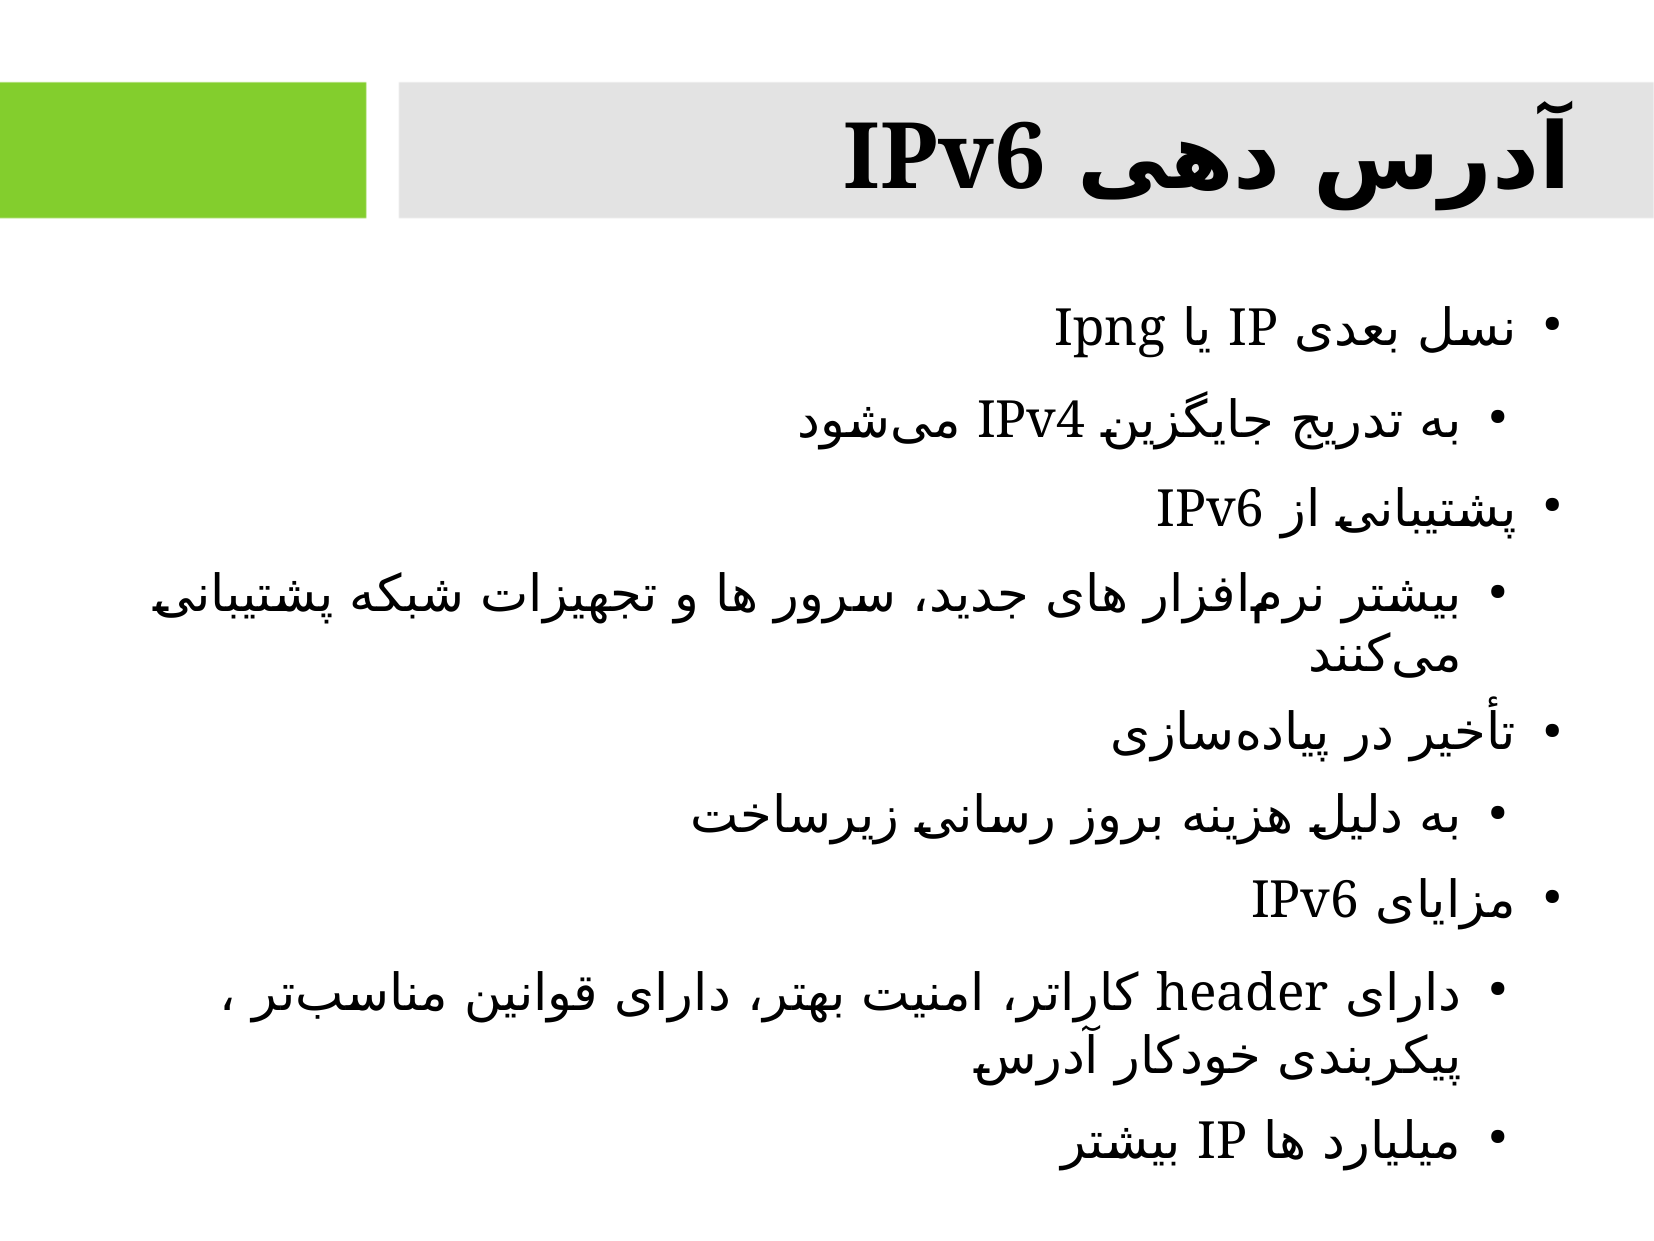

# آدرس دهی IPv6
نسل بعدی IP یا Ipng
به تدریج جایگزین IPv4 می‌شود
پشتیبانی از IPv6
بیشتر نرم‌افزار های جدید، سرور ها و تجهیزات شبکه پشتیبانی می‌کنند
تأخیر در پیاده‌سازی
به دلیل هزینه بروز رسانی زیرساخت
مزایای IPv6
دارای header کاراتر، امنیت بهتر، دارای قوانین مناسب‌تر ، پیکربندی خودکار آدرس
میلیارد ها IP بیشتر